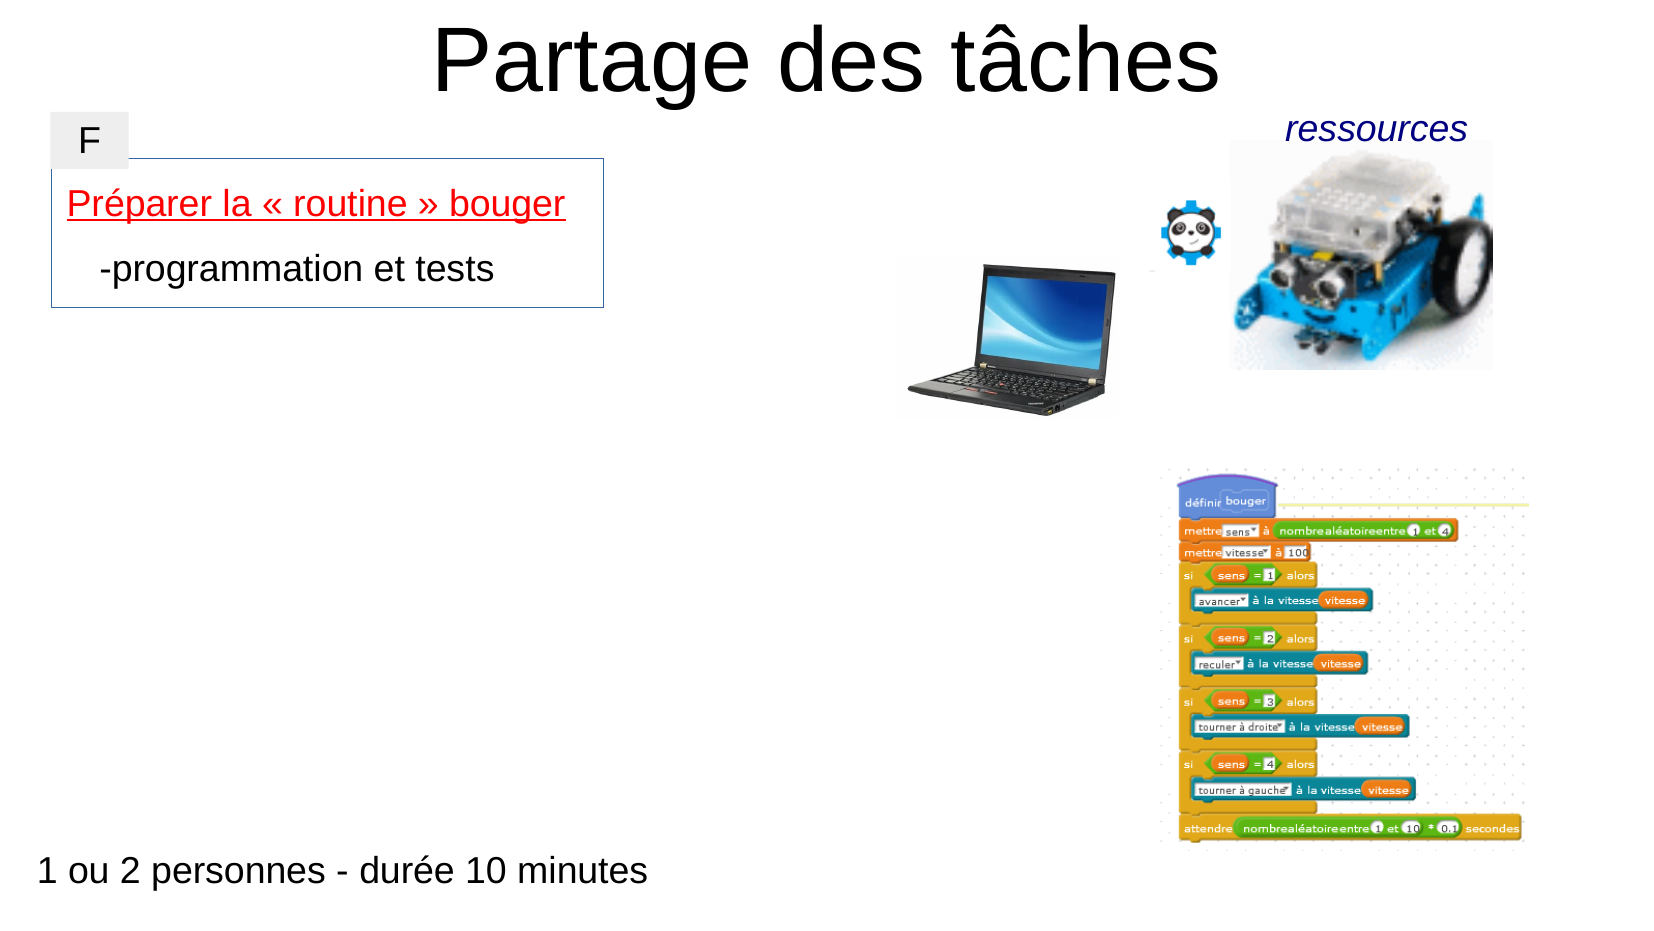

# Partage des tâches
ressources
F
Préparer la « routine » bouger
-programmation et tests
1 ou 2 personnes - durée 10 minutes